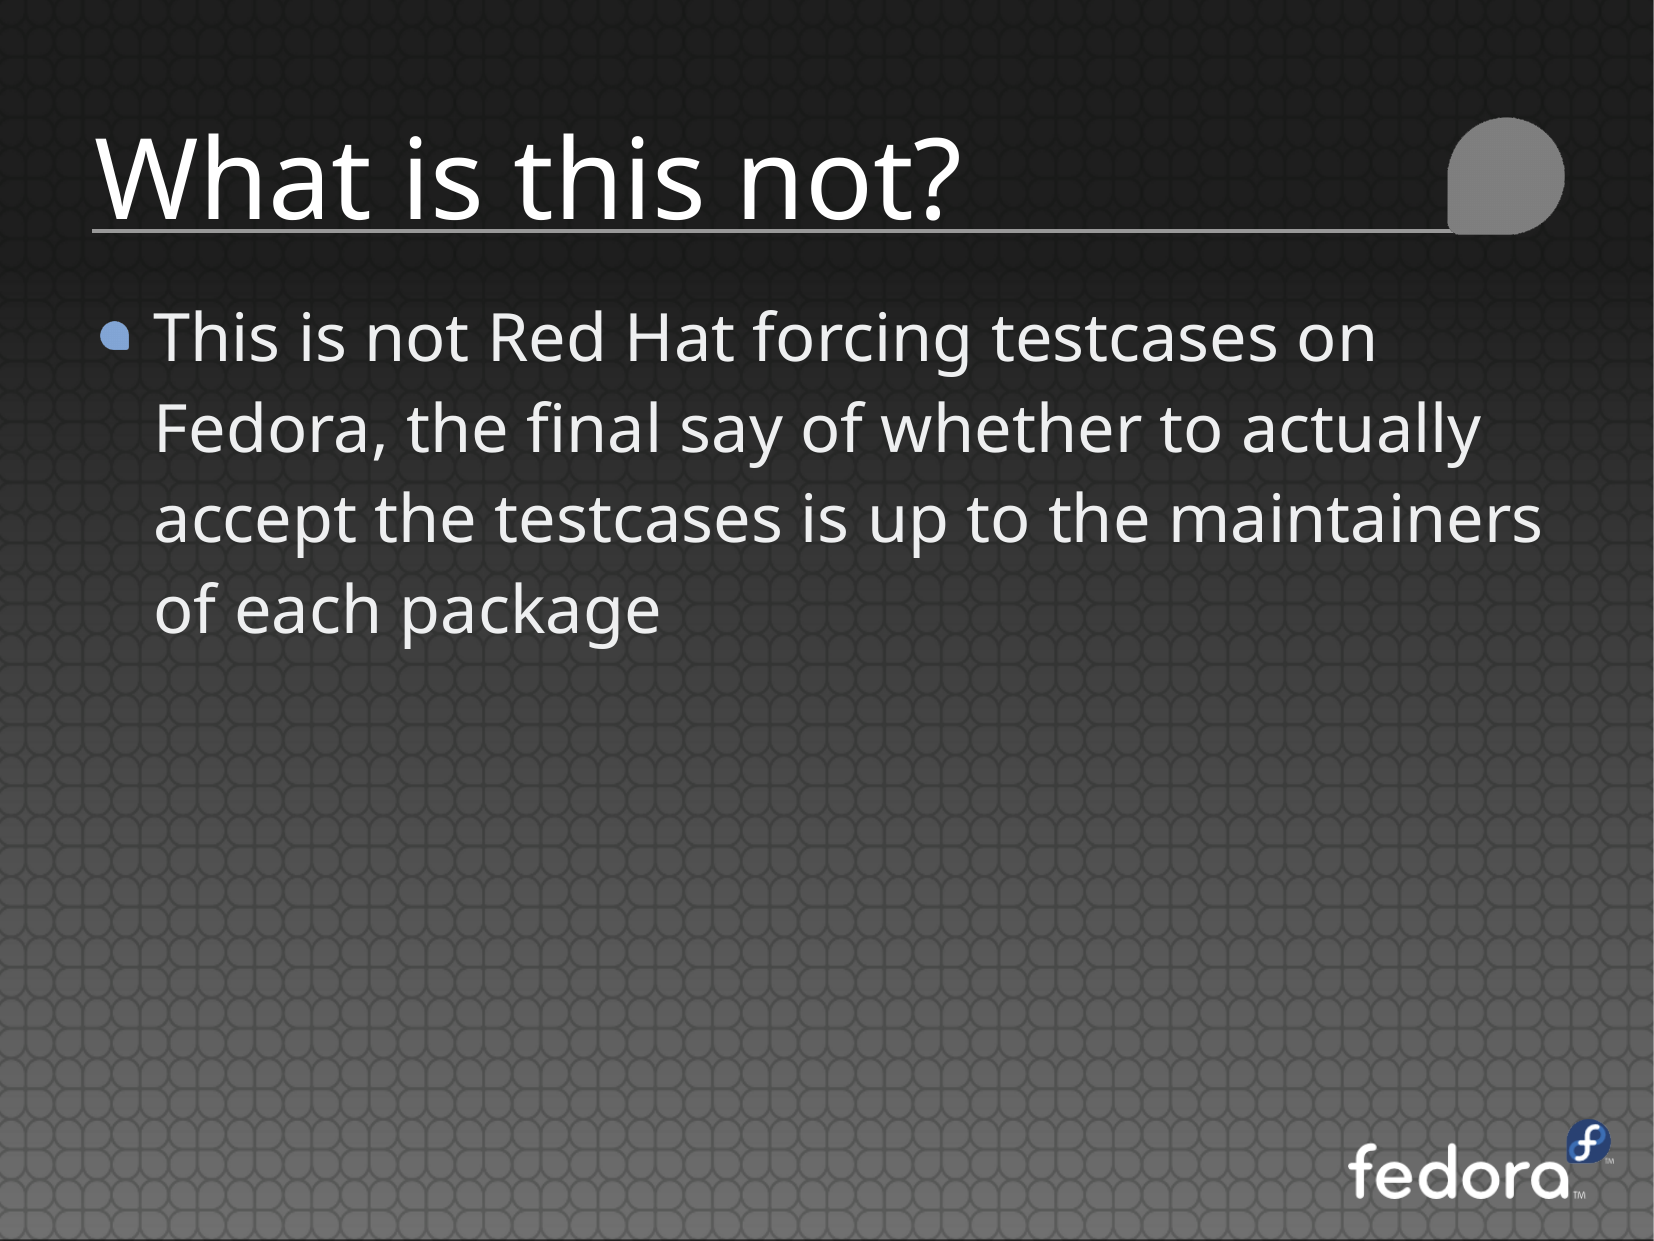

What is this not?
# This is not Red Hat forcing testcases on Fedora, the final say of whether to actually accept the testcases is up to the maintainers of each package